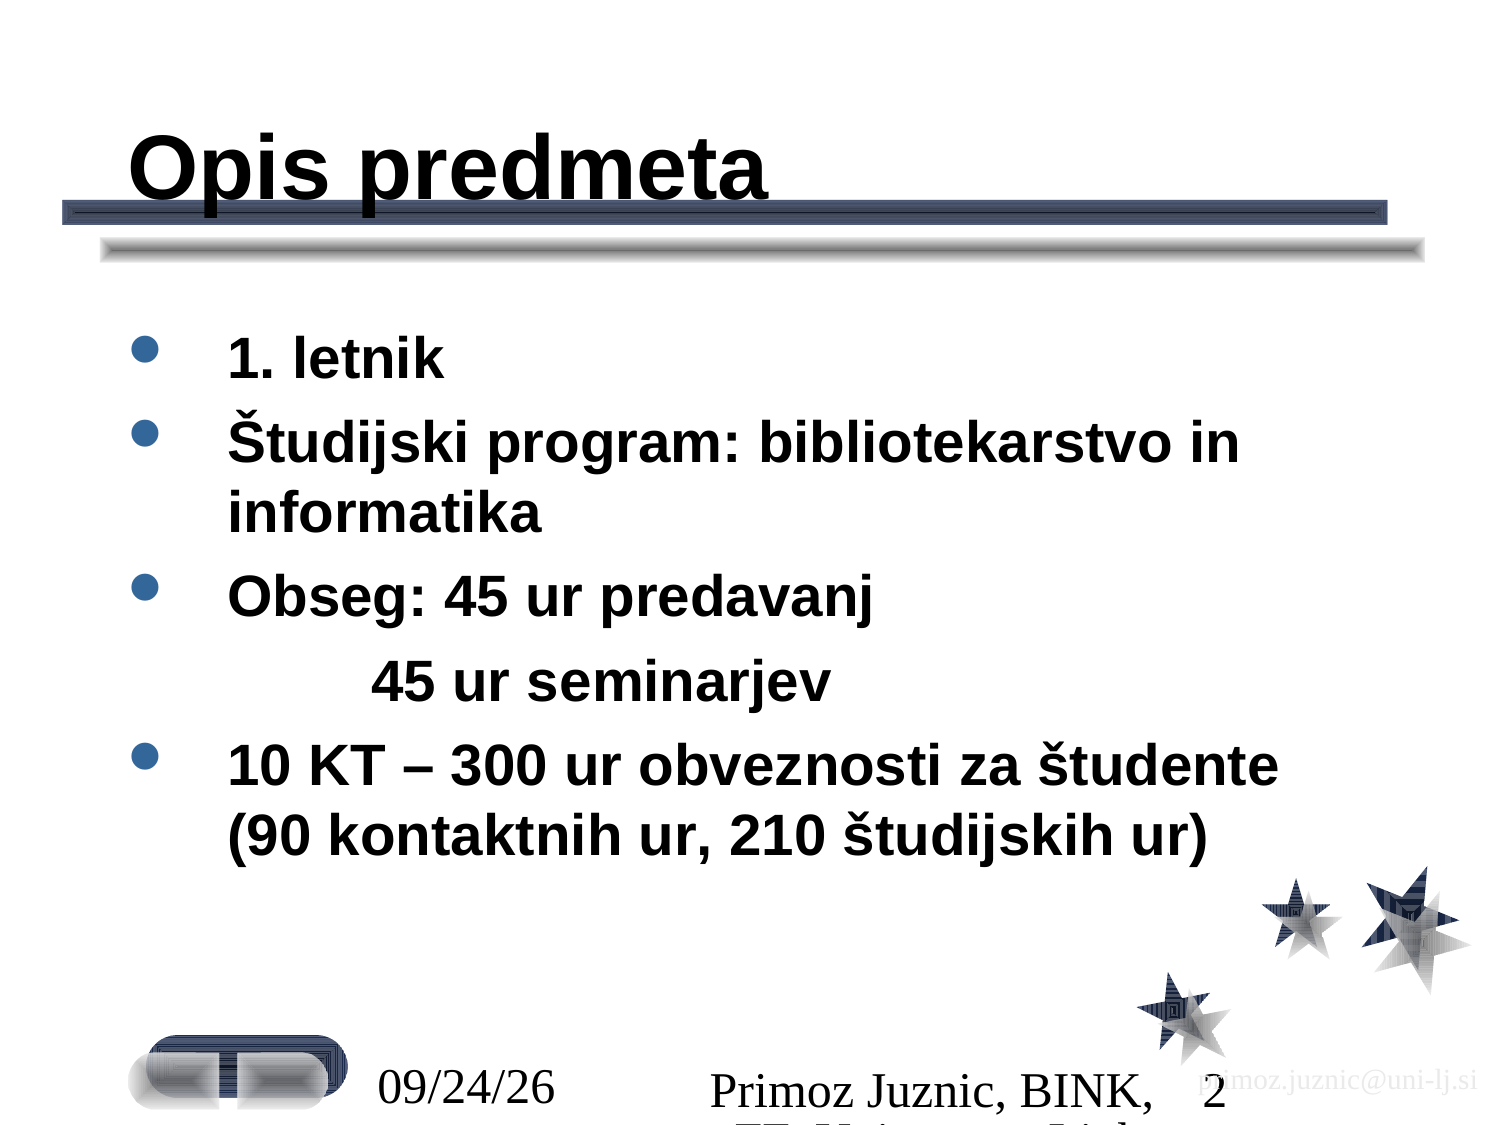

# Opis predmeta
1. letnik
Študijski program: bibliotekarstvo in informatika
Obseg: 45 ur predavanj
 45 ur seminarjev
10 KT – 300 ur obveznosti za študente (90 kontaktnih ur, 210 študijskih ur)
Primoz Juznic, BINK, FF, Univerza v Ljubljani
2